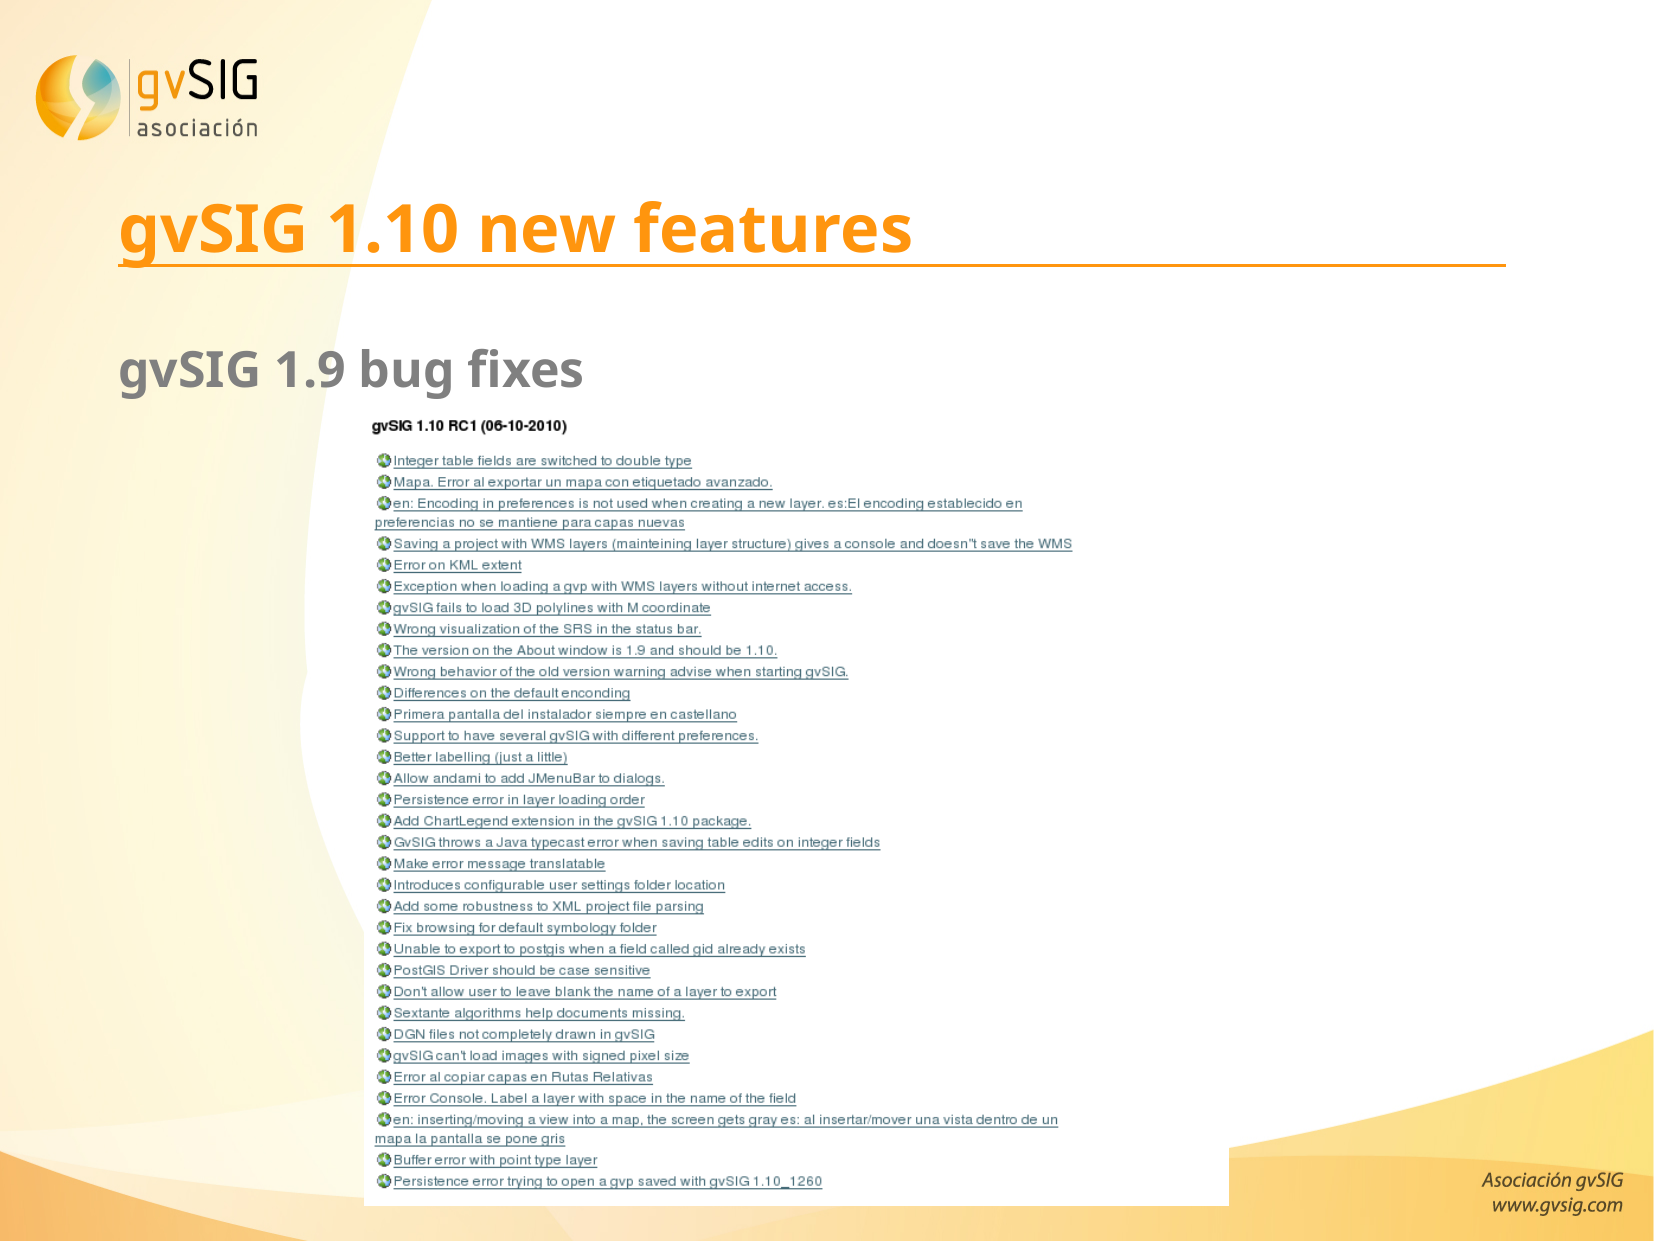

# gvSIG 1.10 new features
gvSIG 1.9 bug fixes